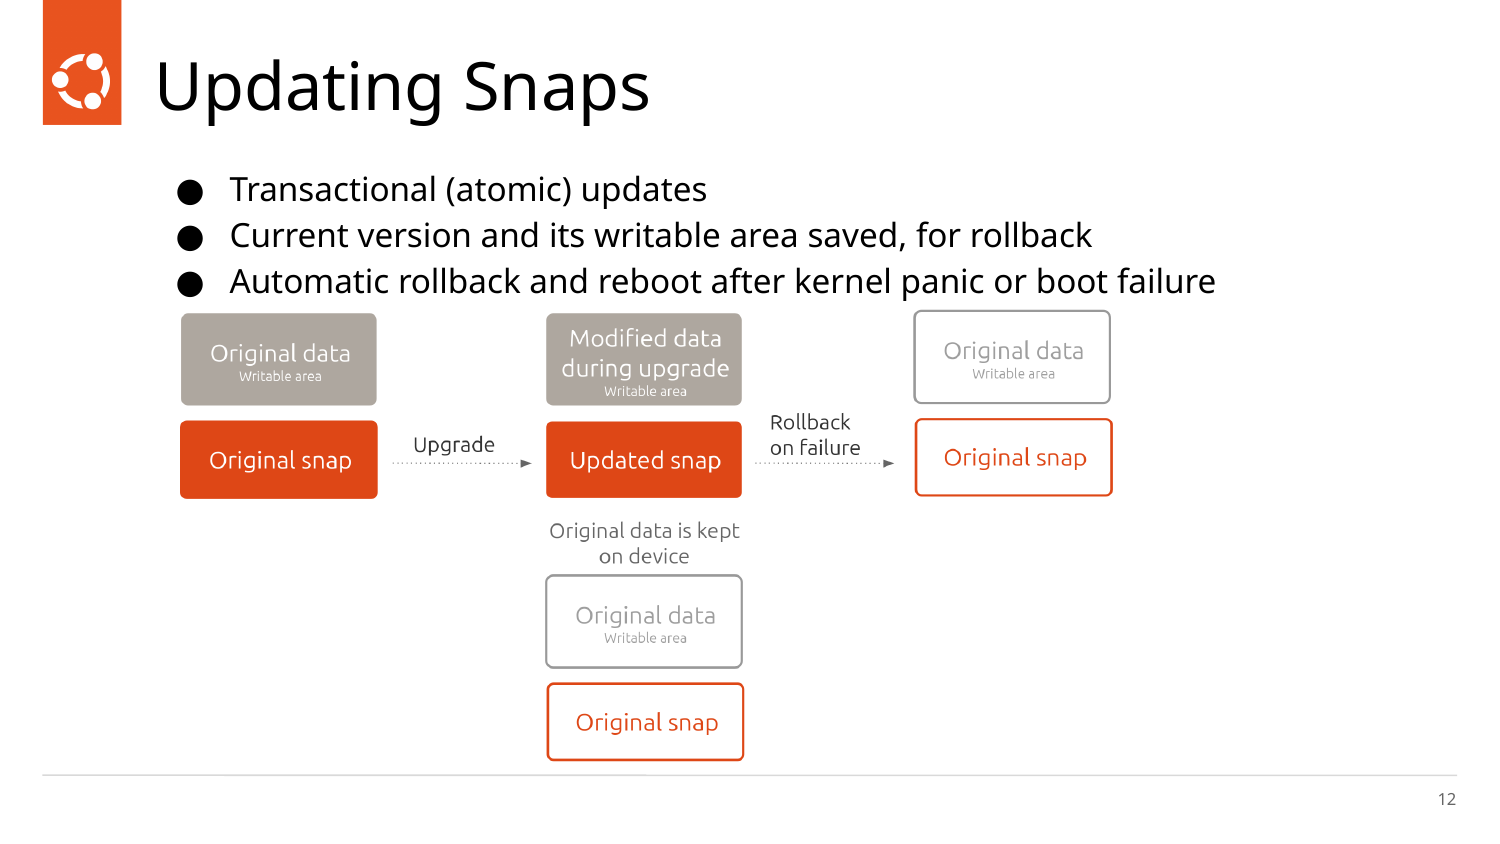

# Updating Snaps
Transactional (atomic) updates
Current version and its writable area saved, for rollback
Automatic rollback and reboot after kernel panic or boot failure